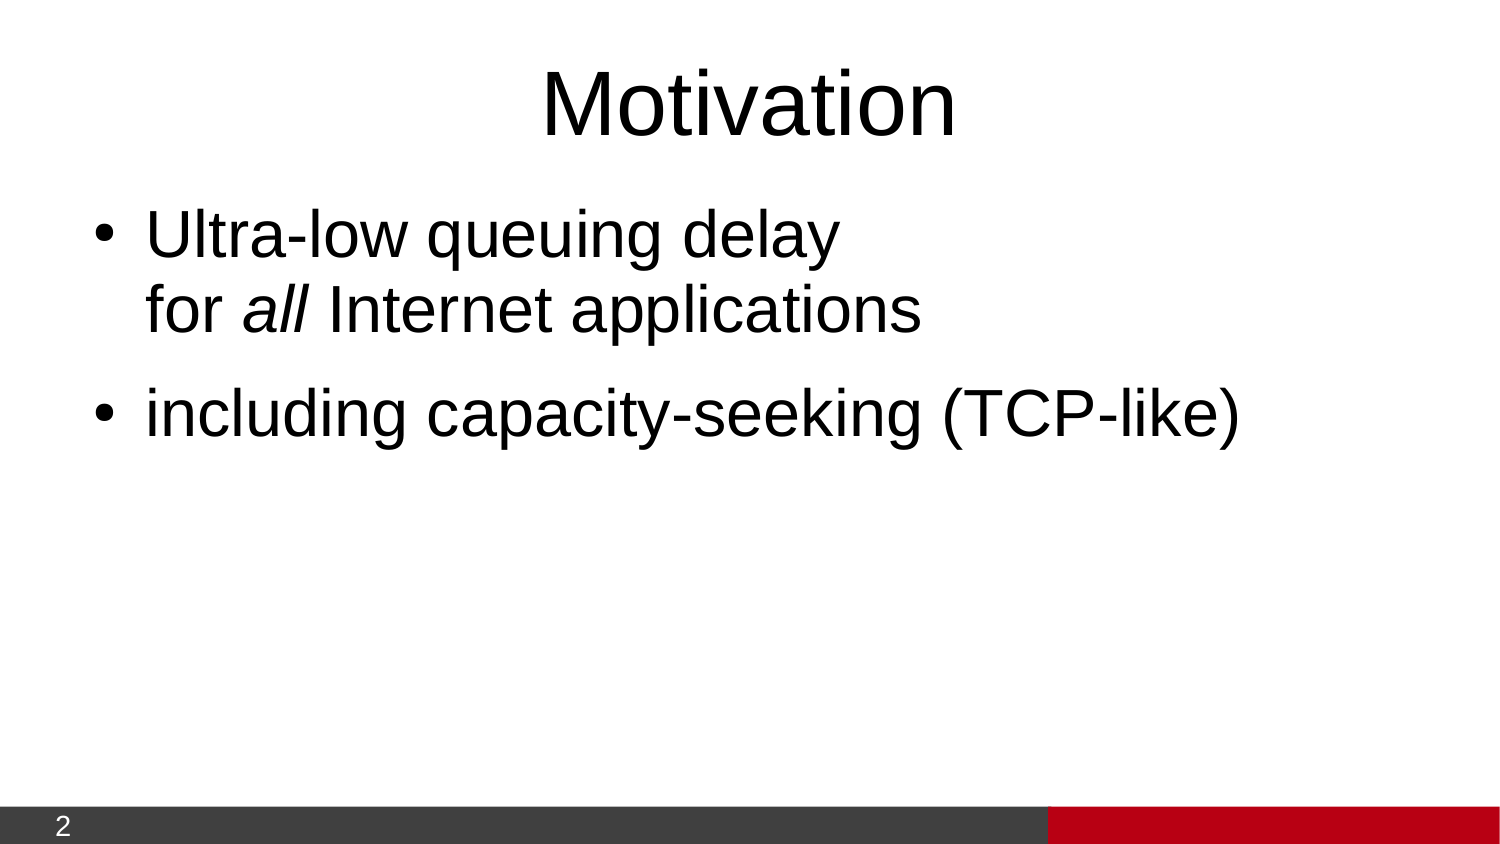

# Motivation
Ultra-low queuing delay
for all Internet applications
including capacity-seeking (TCP-like)
2